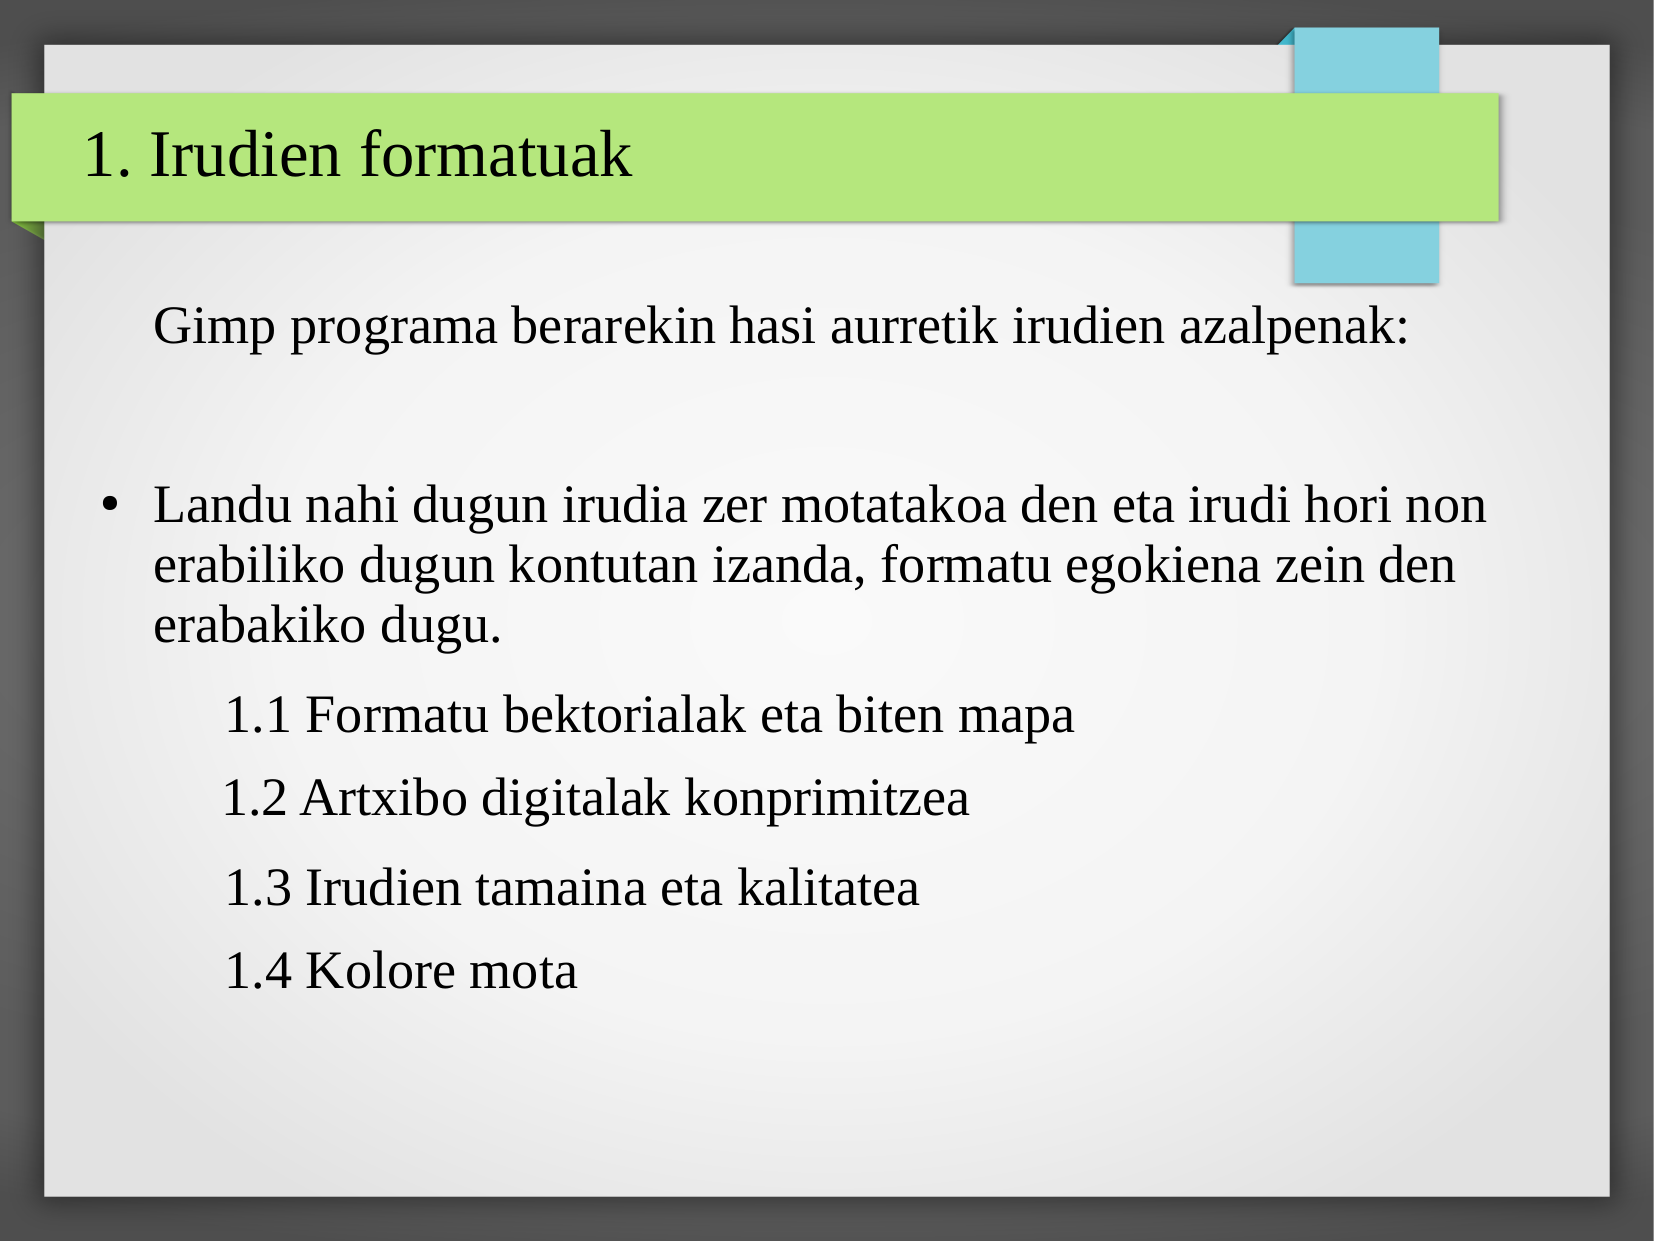

# 1. Irudien formatuak
Gimp programa berarekin hasi aurretik irudien azalpenak:
Landu nahi dugun irudia zer motatakoa den eta irudi hori non erabiliko dugun kontutan izanda, formatu egokiena zein den erabakiko dugu.
1.1 Formatu bektorialak eta biten mapa
 1.2 Artxibo digitalak konprimitzea
1.3 Irudien tamaina eta kalitatea
1.4 Kolore mota